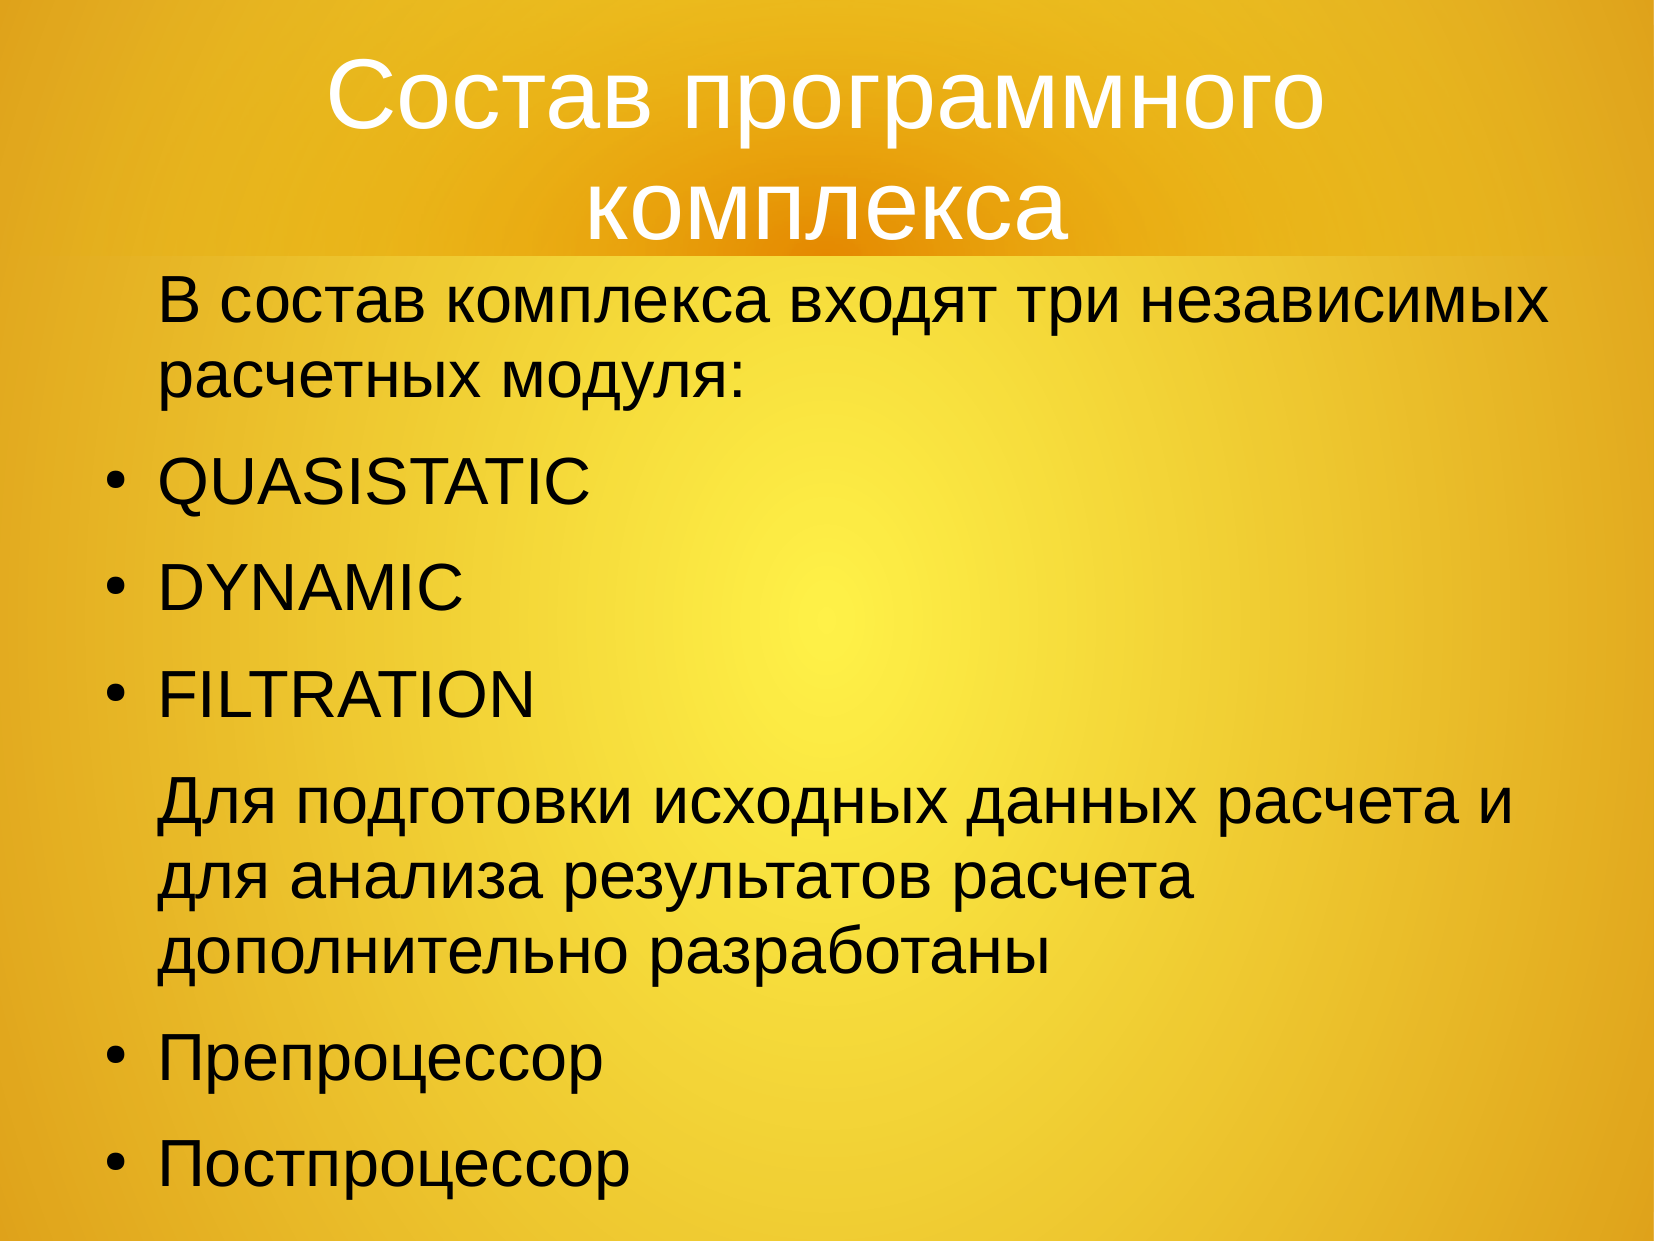

# Состав программного комплекса
В состав комплекса входят три независимых расчетных модуля:
QUASISTATIС
DYNAMIС
FILTRATION
Для подготовки исходных данных расчета и для анализа результатов расчета дополнительно разработаны
Препроцессор
Постпроцессор